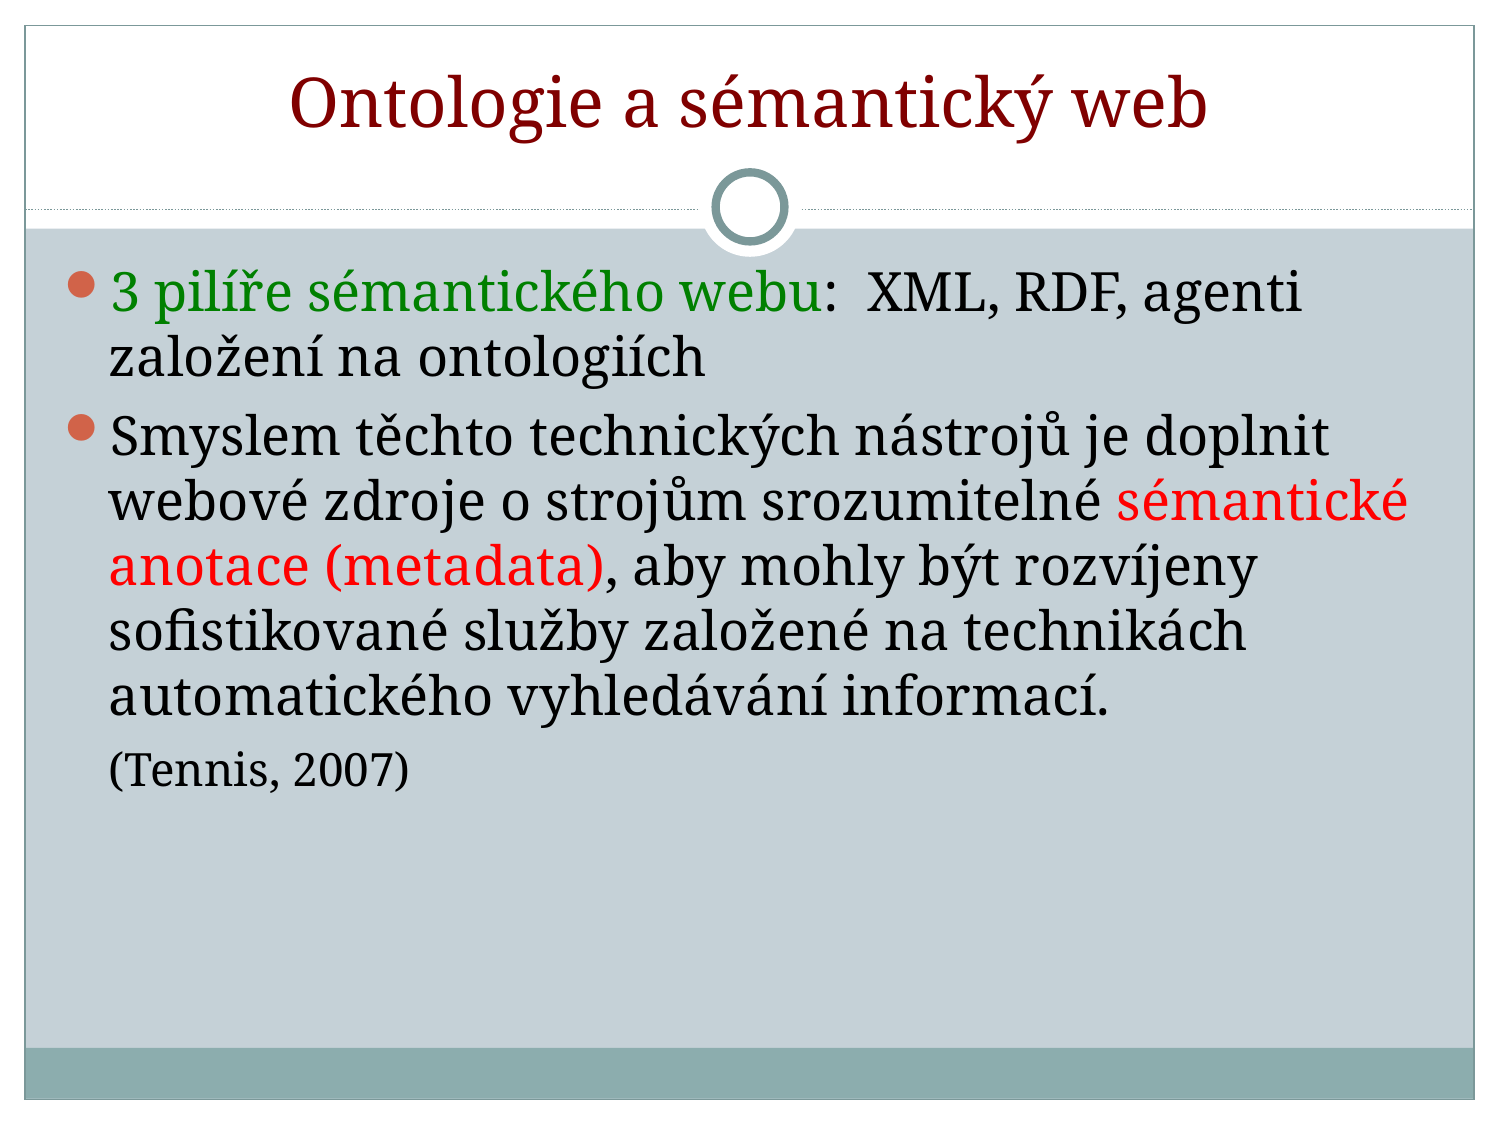

# Ontologie a sémantický web
3 pilíře sémantického webu: XML, RDF, agenti založení na ontologiích
Smyslem těchto technických nástrojů je doplnit webové zdroje o strojům srozumitelné sémantické anotace (metadata), aby mohly být rozvíjeny sofistikované služby založené na technikách automatického vyhledávání informací.
(Tennis, 2007)